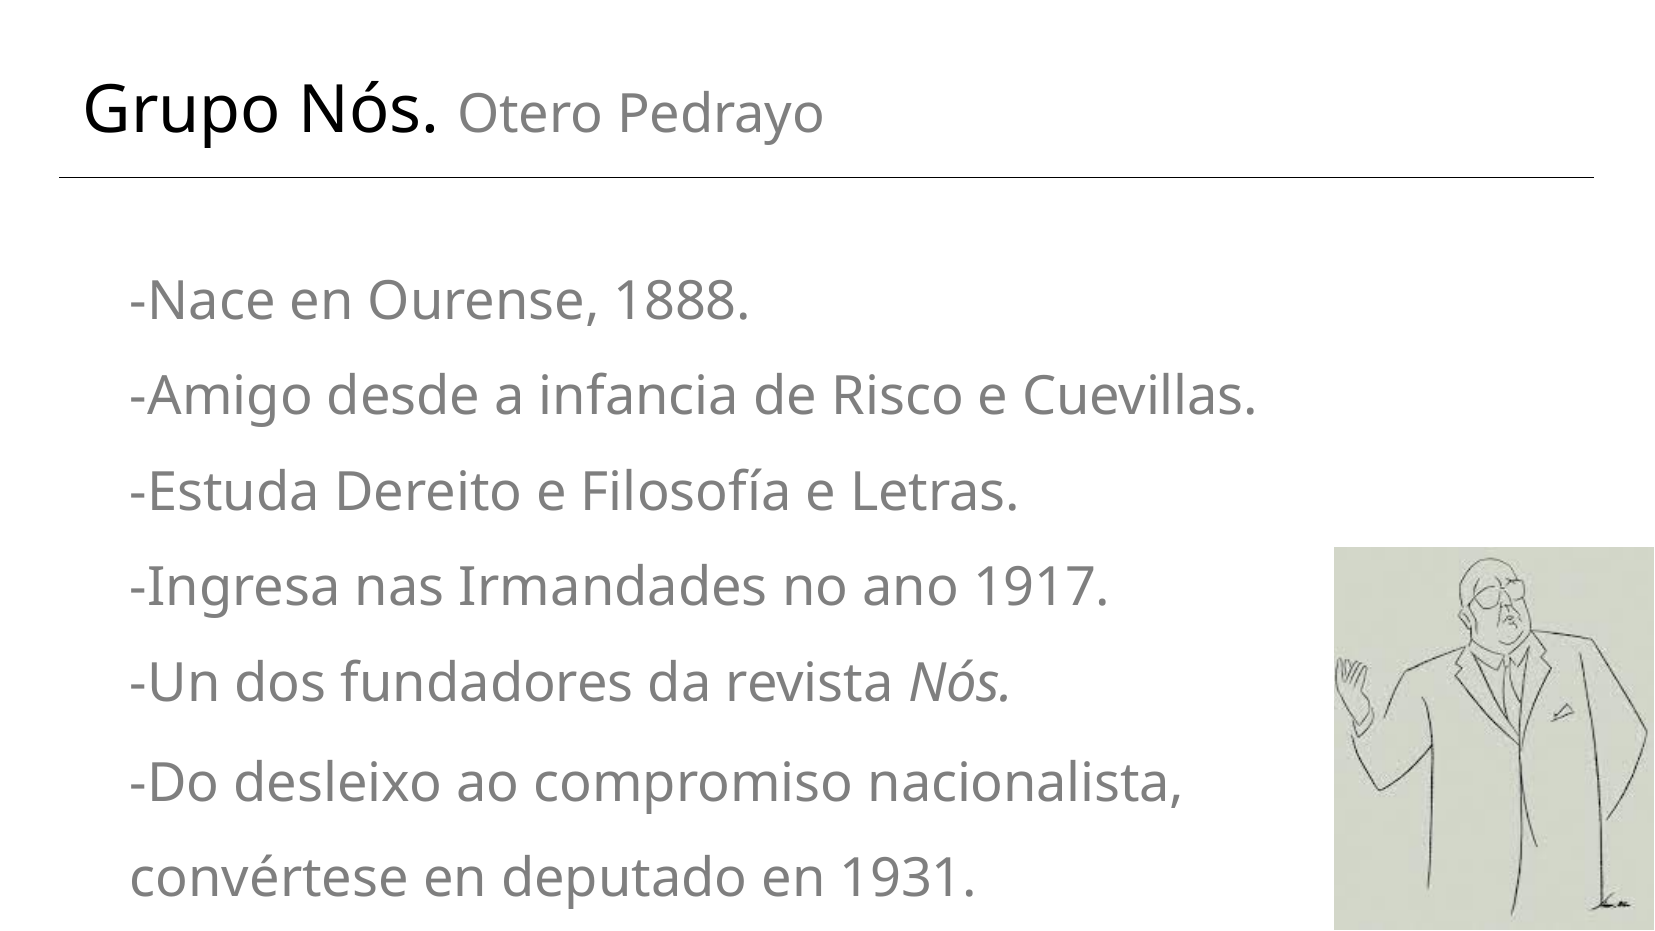

# Grupo Nós. Otero Pedrayo
-Nace en Ourense, 1888.
-Amigo desde a infancia de Risco e Cuevillas.
-Estuda Dereito e Filosofía e Letras.
-Ingresa nas Irmandades no ano 1917.
-Un dos fundadores da revista Nós.
-Do desleixo ao compromiso nacionalista, convértese en deputado en 1931.